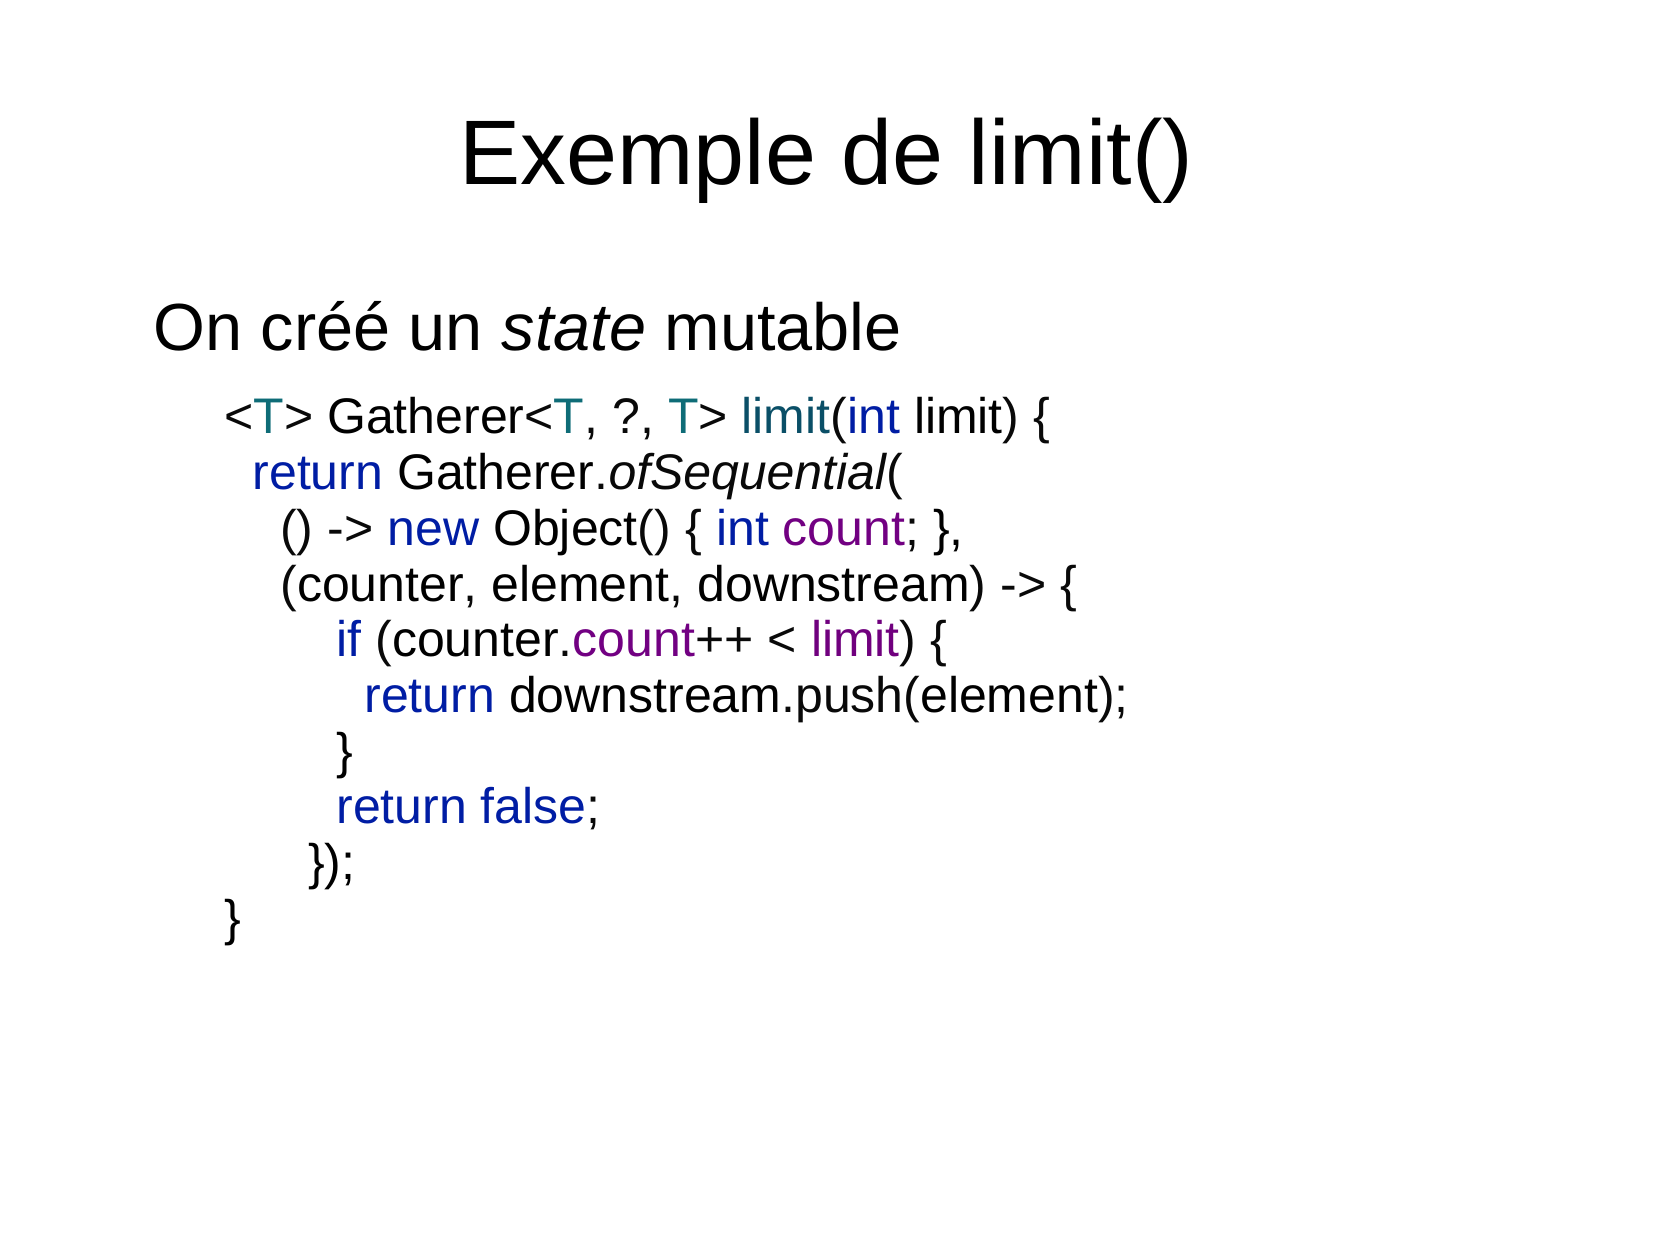

# Exemple de limit()
On créé un state mutable
<T> Gatherer<T, ?, T> limit(int limit) {
 return Gatherer.ofSequential(
 () -> new Object() { int count; },
 (counter, element, downstream) -> {
 if (counter.count++ < limit) {
 return downstream.push(element);
 }
 return false;
 });
}